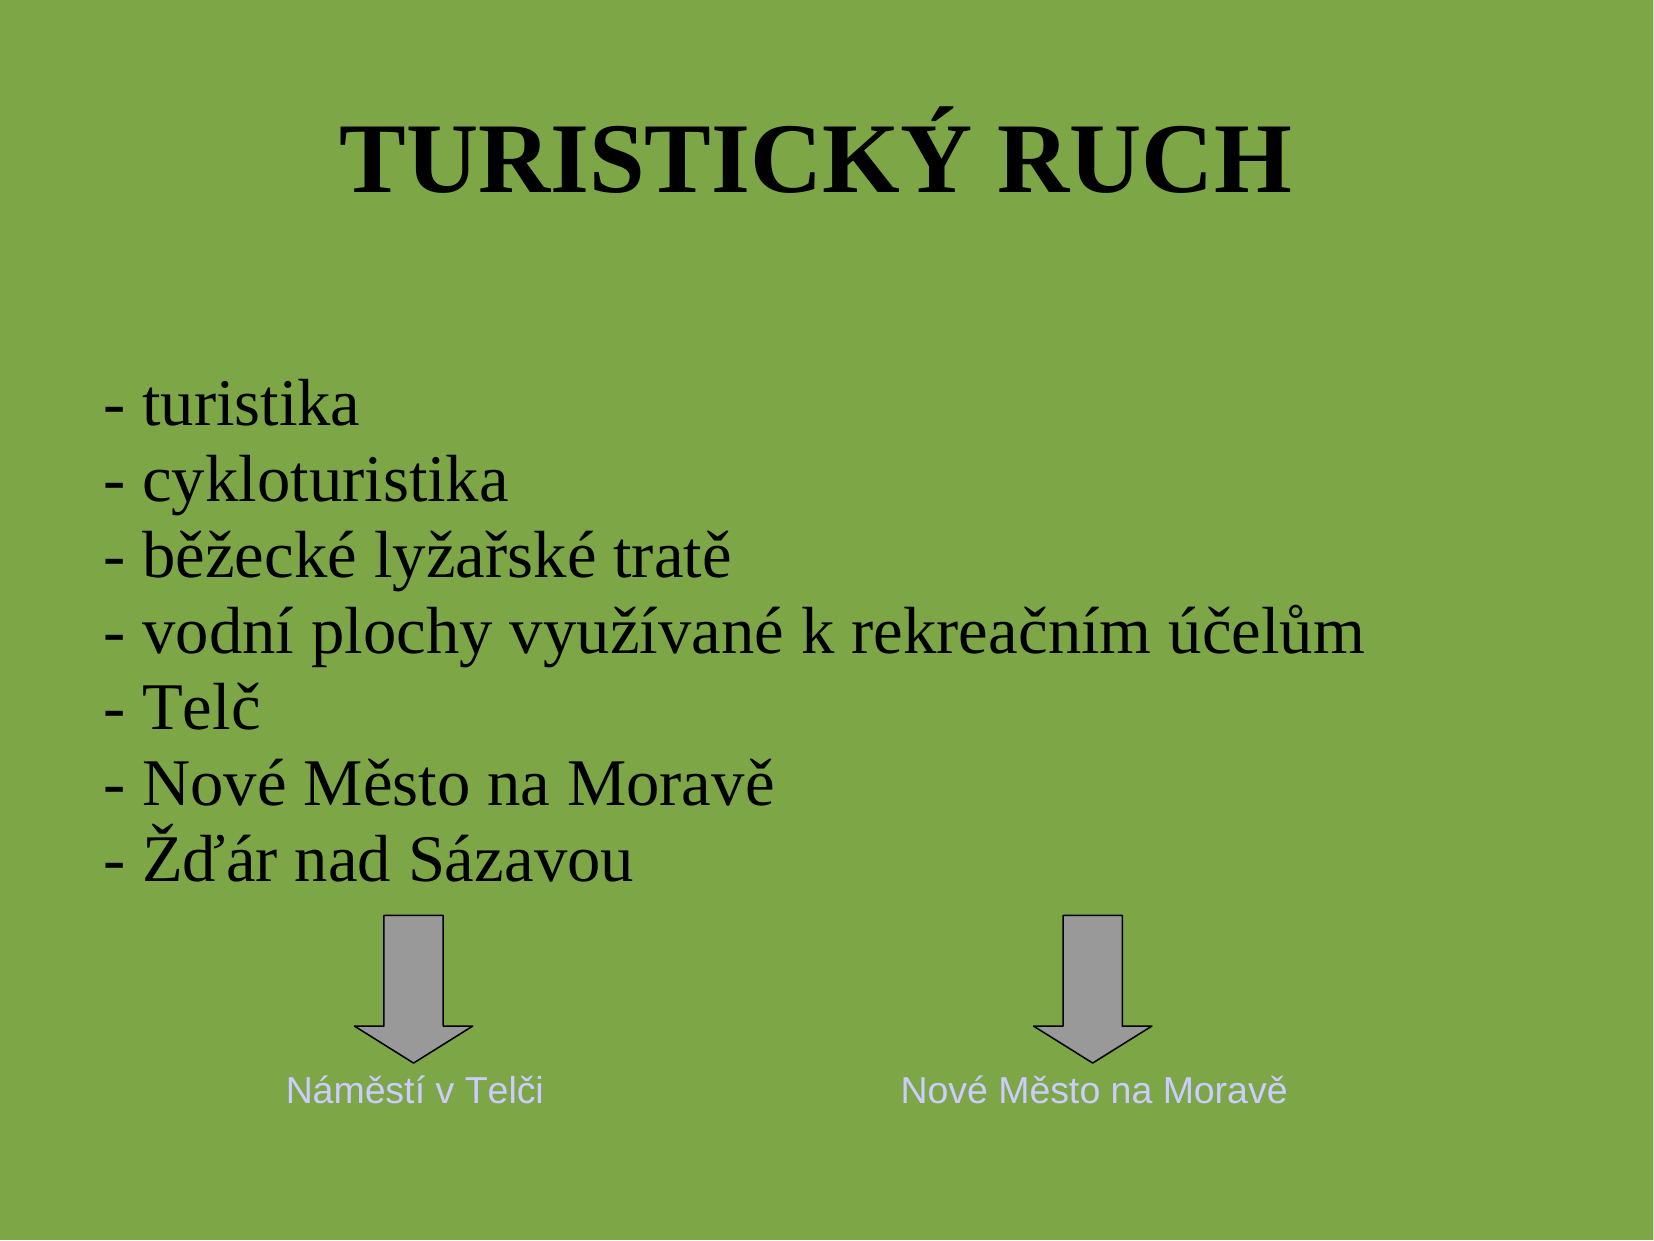

TURISTICKÝ RUCH
- turistika
- cykloturistika
- běžecké lyžařské tratě
- vodní plochy využívané k rekreačním účelům
- Telč
- Nové Město na Moravě
- Žďár nad Sázavou
Náměstí v Telči
Nové Město na Moravě